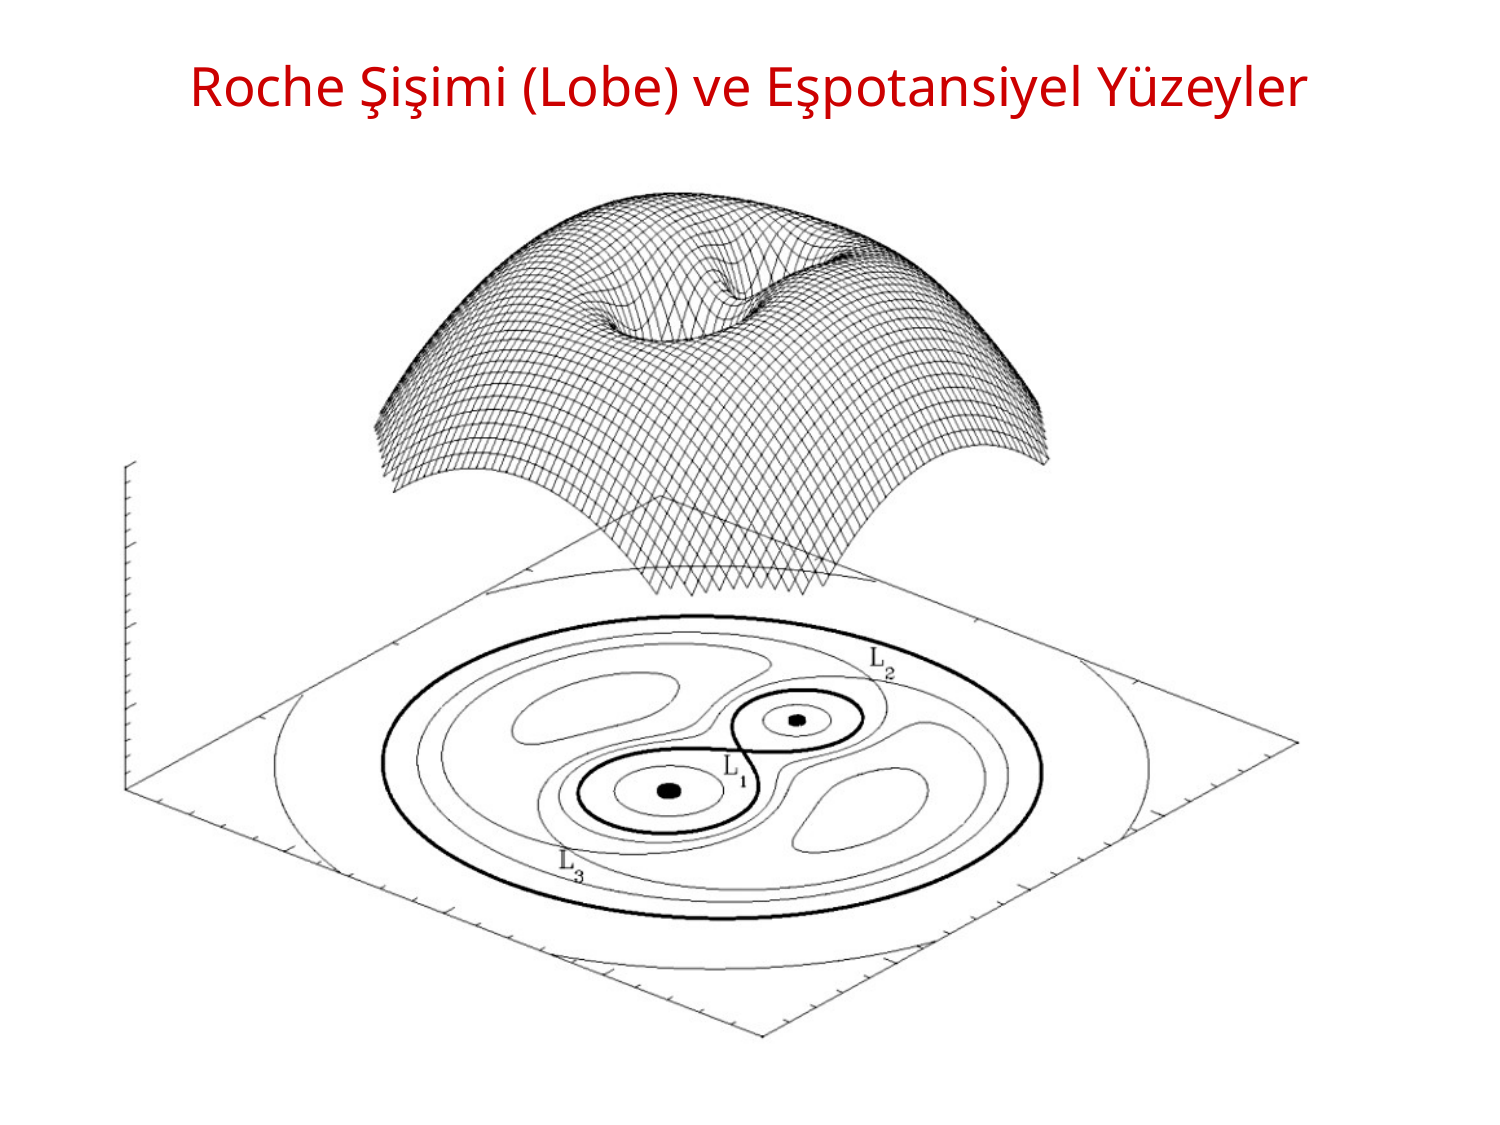

# Roche Şişimi (Lobe) ve Eşpotansiyel Yüzeyler